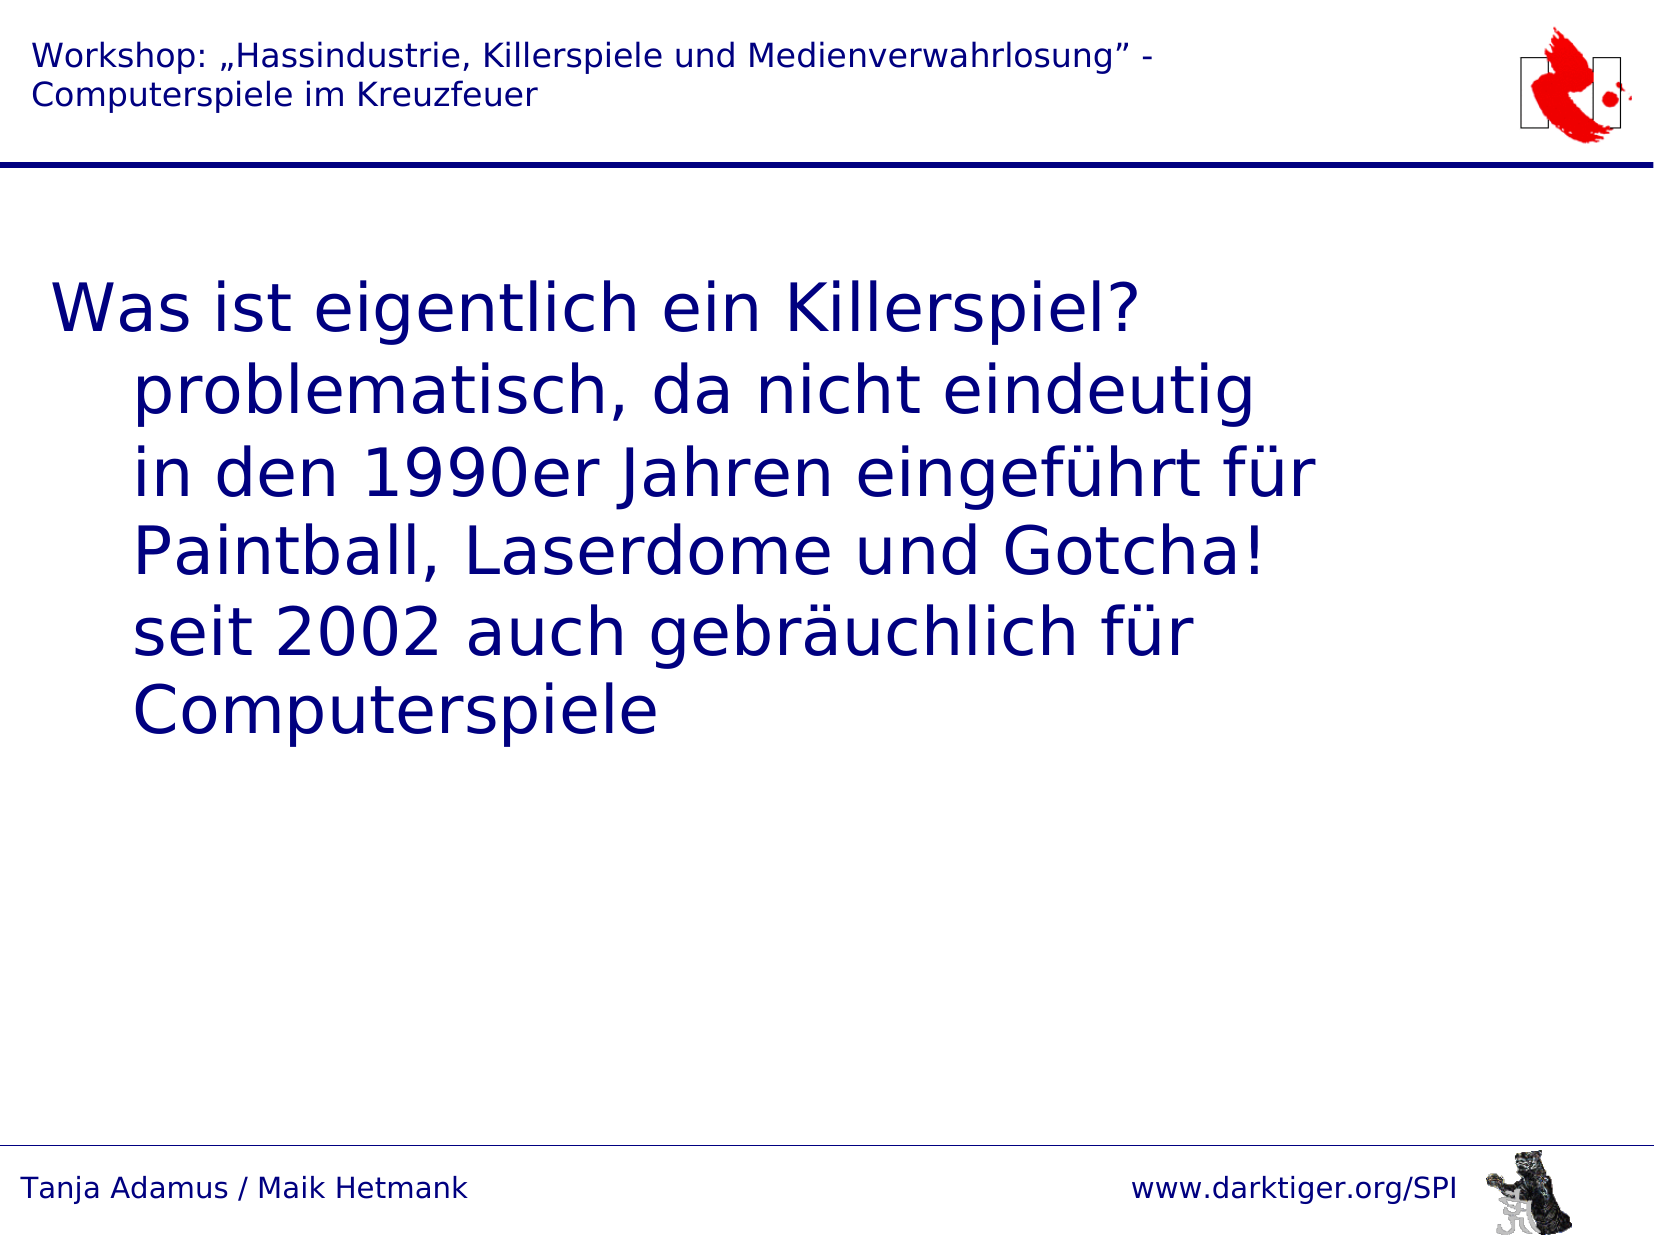

Workshop: „Hassindustrie, Killerspiele und Medienverwahrlosung” - Computerspiele im Kreuzfeuer
Was ist eigentlich ein Killerspiel?
problematisch, da nicht eindeutig
in den 1990er Jahren eingeführt für Paintball, Laserdome und Gotcha!
seit 2002 auch gebräuchlich für Computerspiele